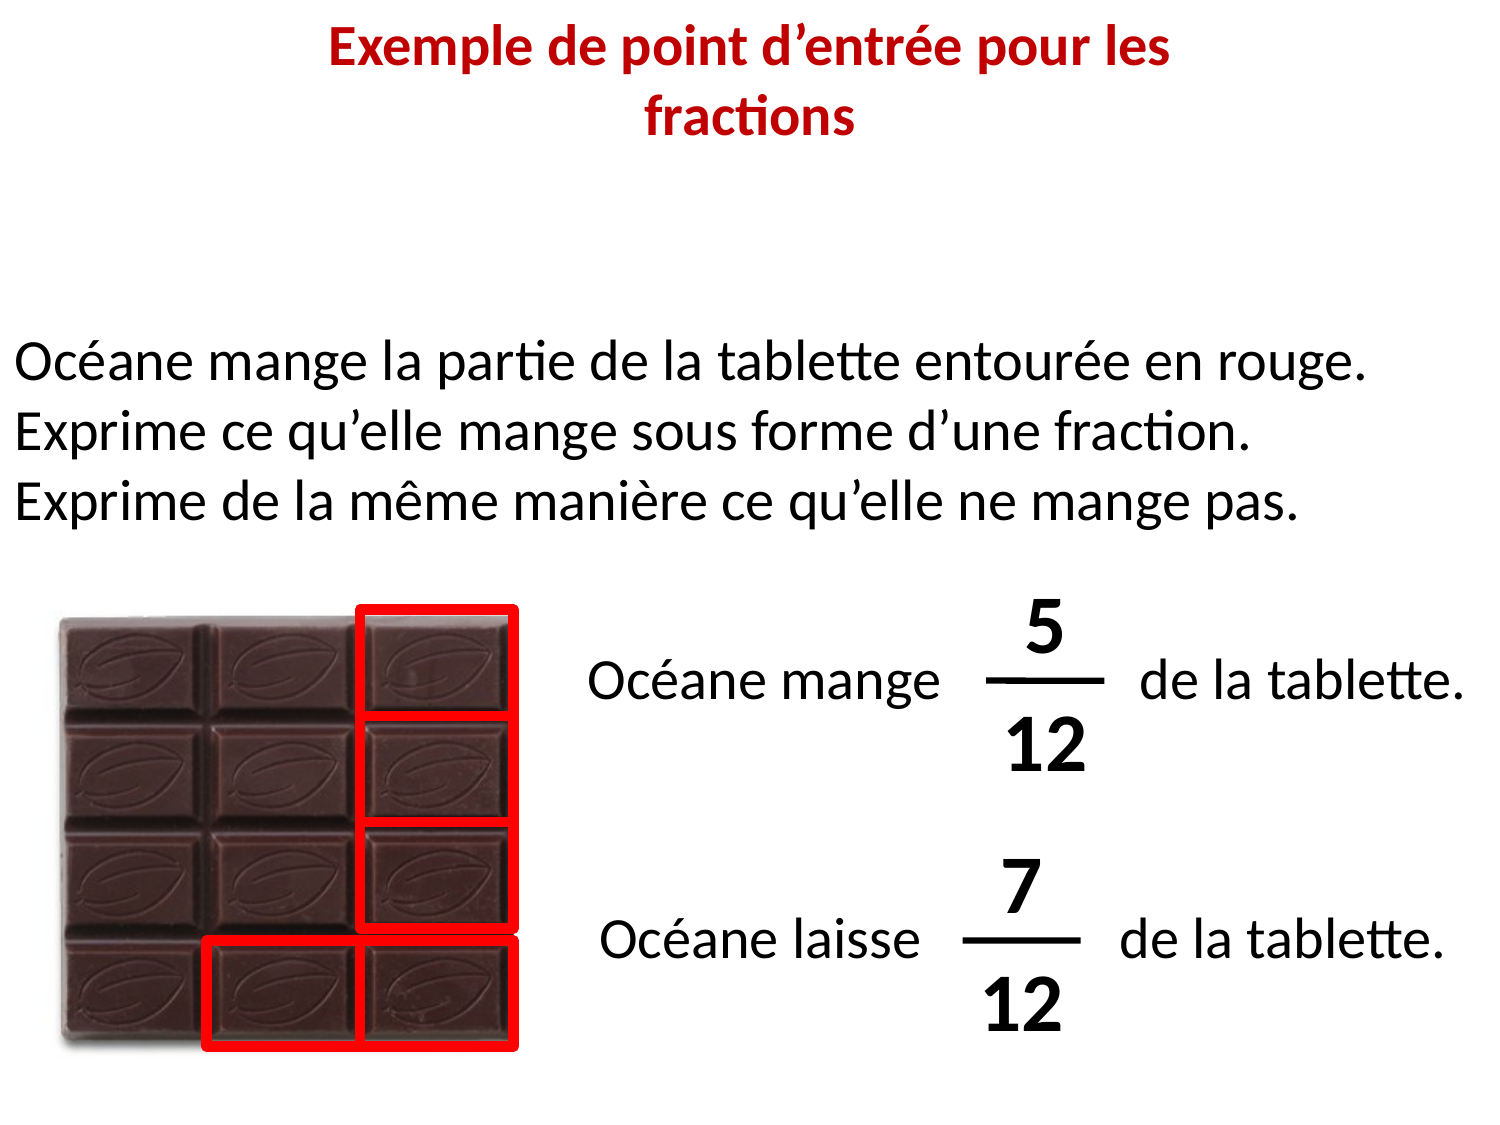

Exemple de point d’entrée pour les fractions
Océane mange la partie de la tablette entourée en rouge.
Exprime ce qu’elle mange sous forme d’une fraction.
Exprime de la même manière ce qu’elle ne mange pas.
5
Océane mange de la tablette.
12
7
Océane laisse de la tablette.
12